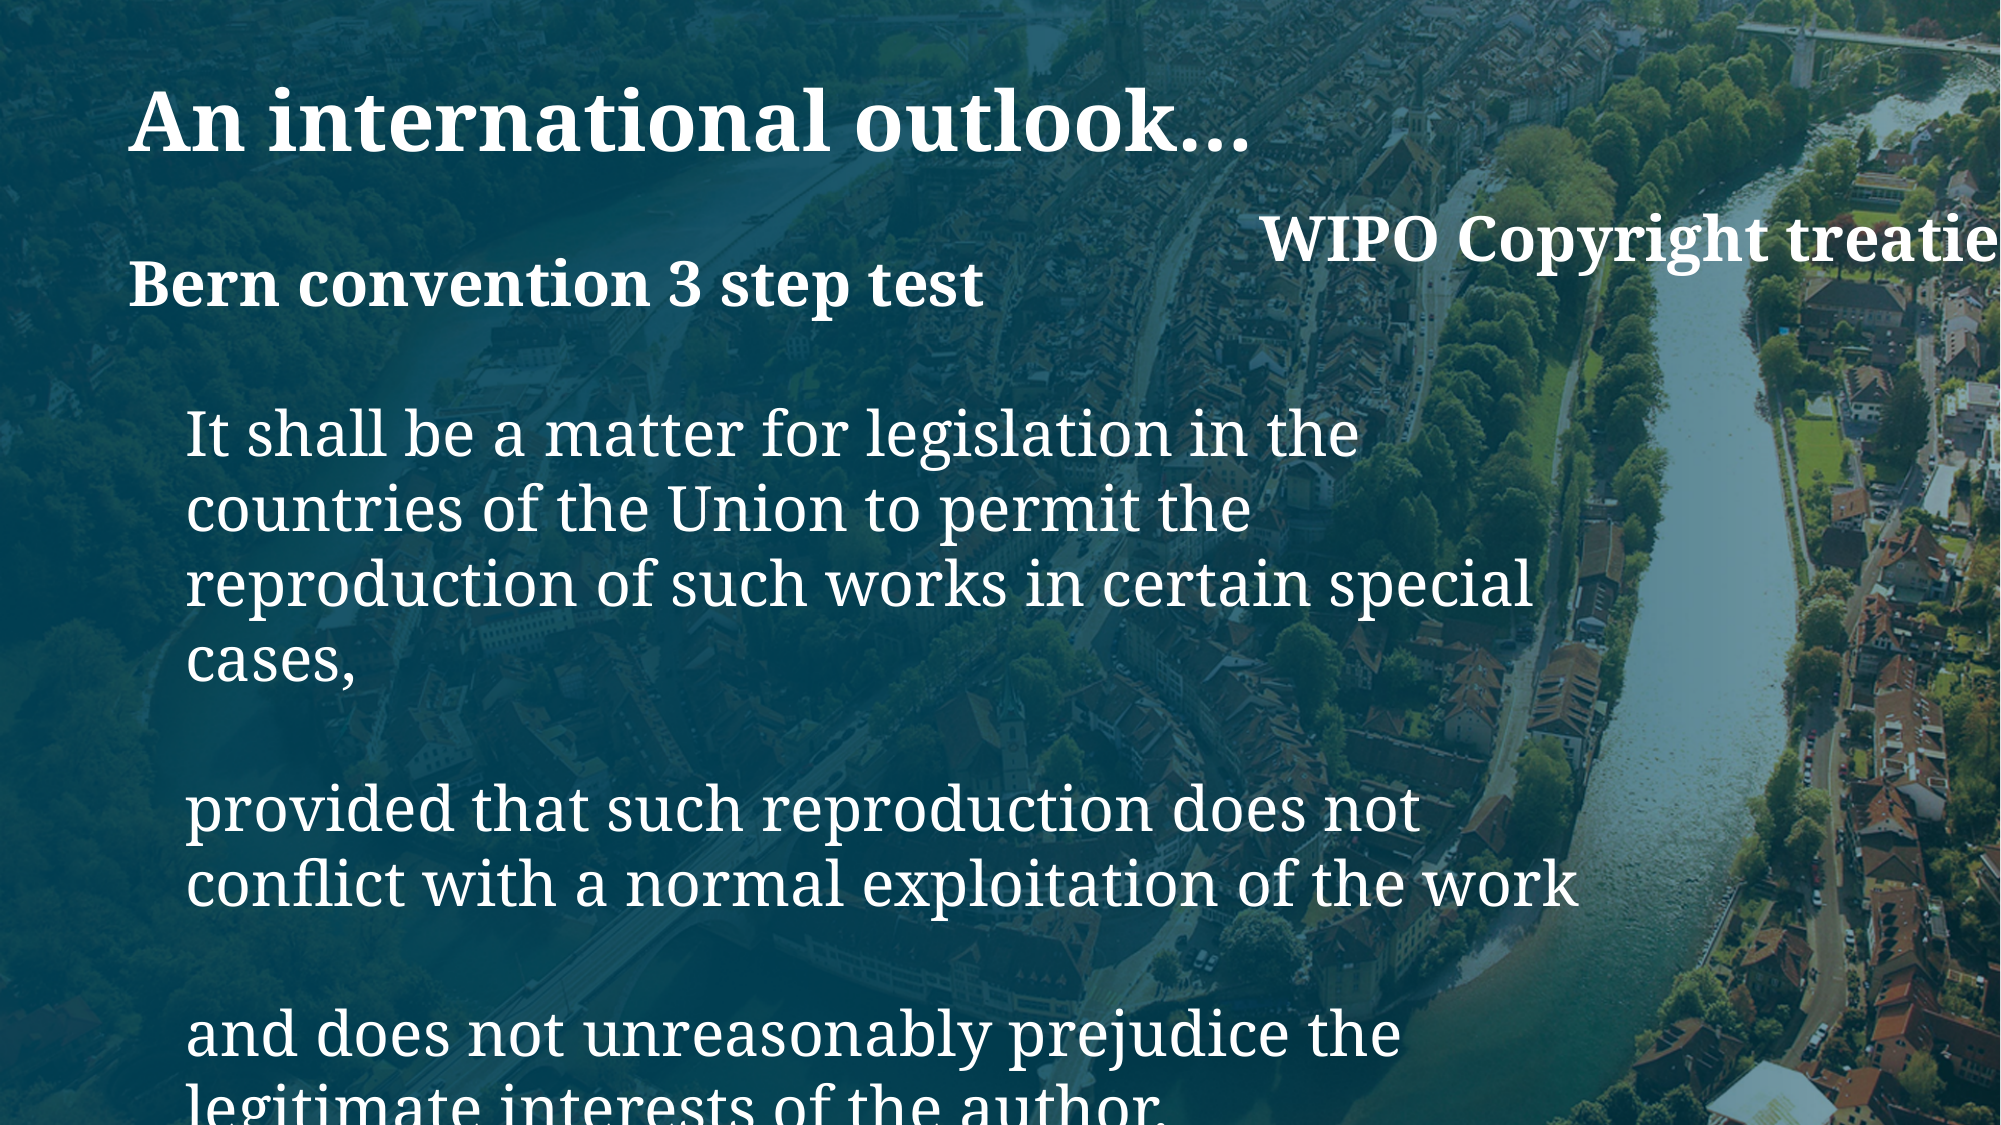

# An international outlook…
WIPO Copyright treaties
Bern convention 3 step test
It shall be a matter for legislation in the countries of the Union to permit the reproduction of such works in certain special cases,
provided that such reproduction does not conflict with a normal exploitation of the work
and does not unreasonably prejudice the legitimate interests of the author.